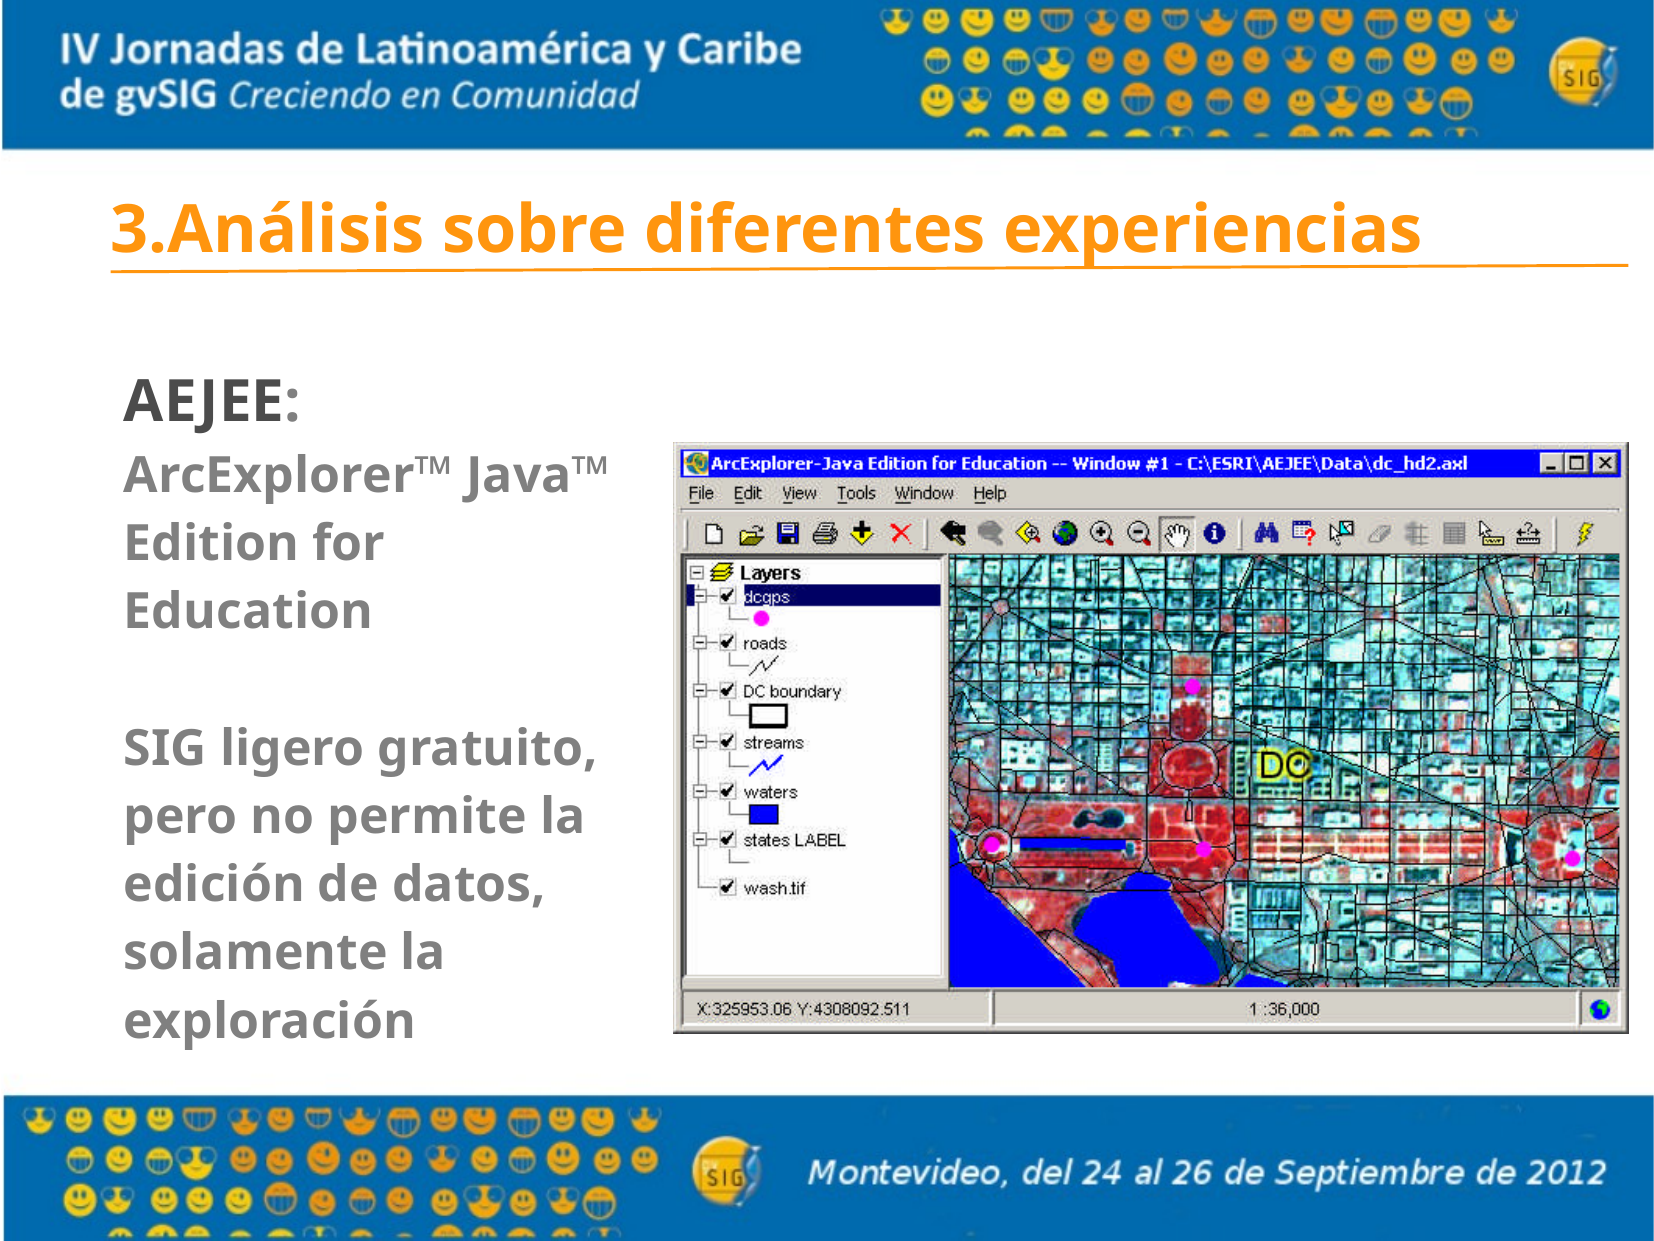

3.Análisis sobre diferentes experiencias
# AEJEE: ArcExplorer™ Java™ Edition for Education SIG ligero gratuito, pero no permite la edición de datos, solamente la exploración